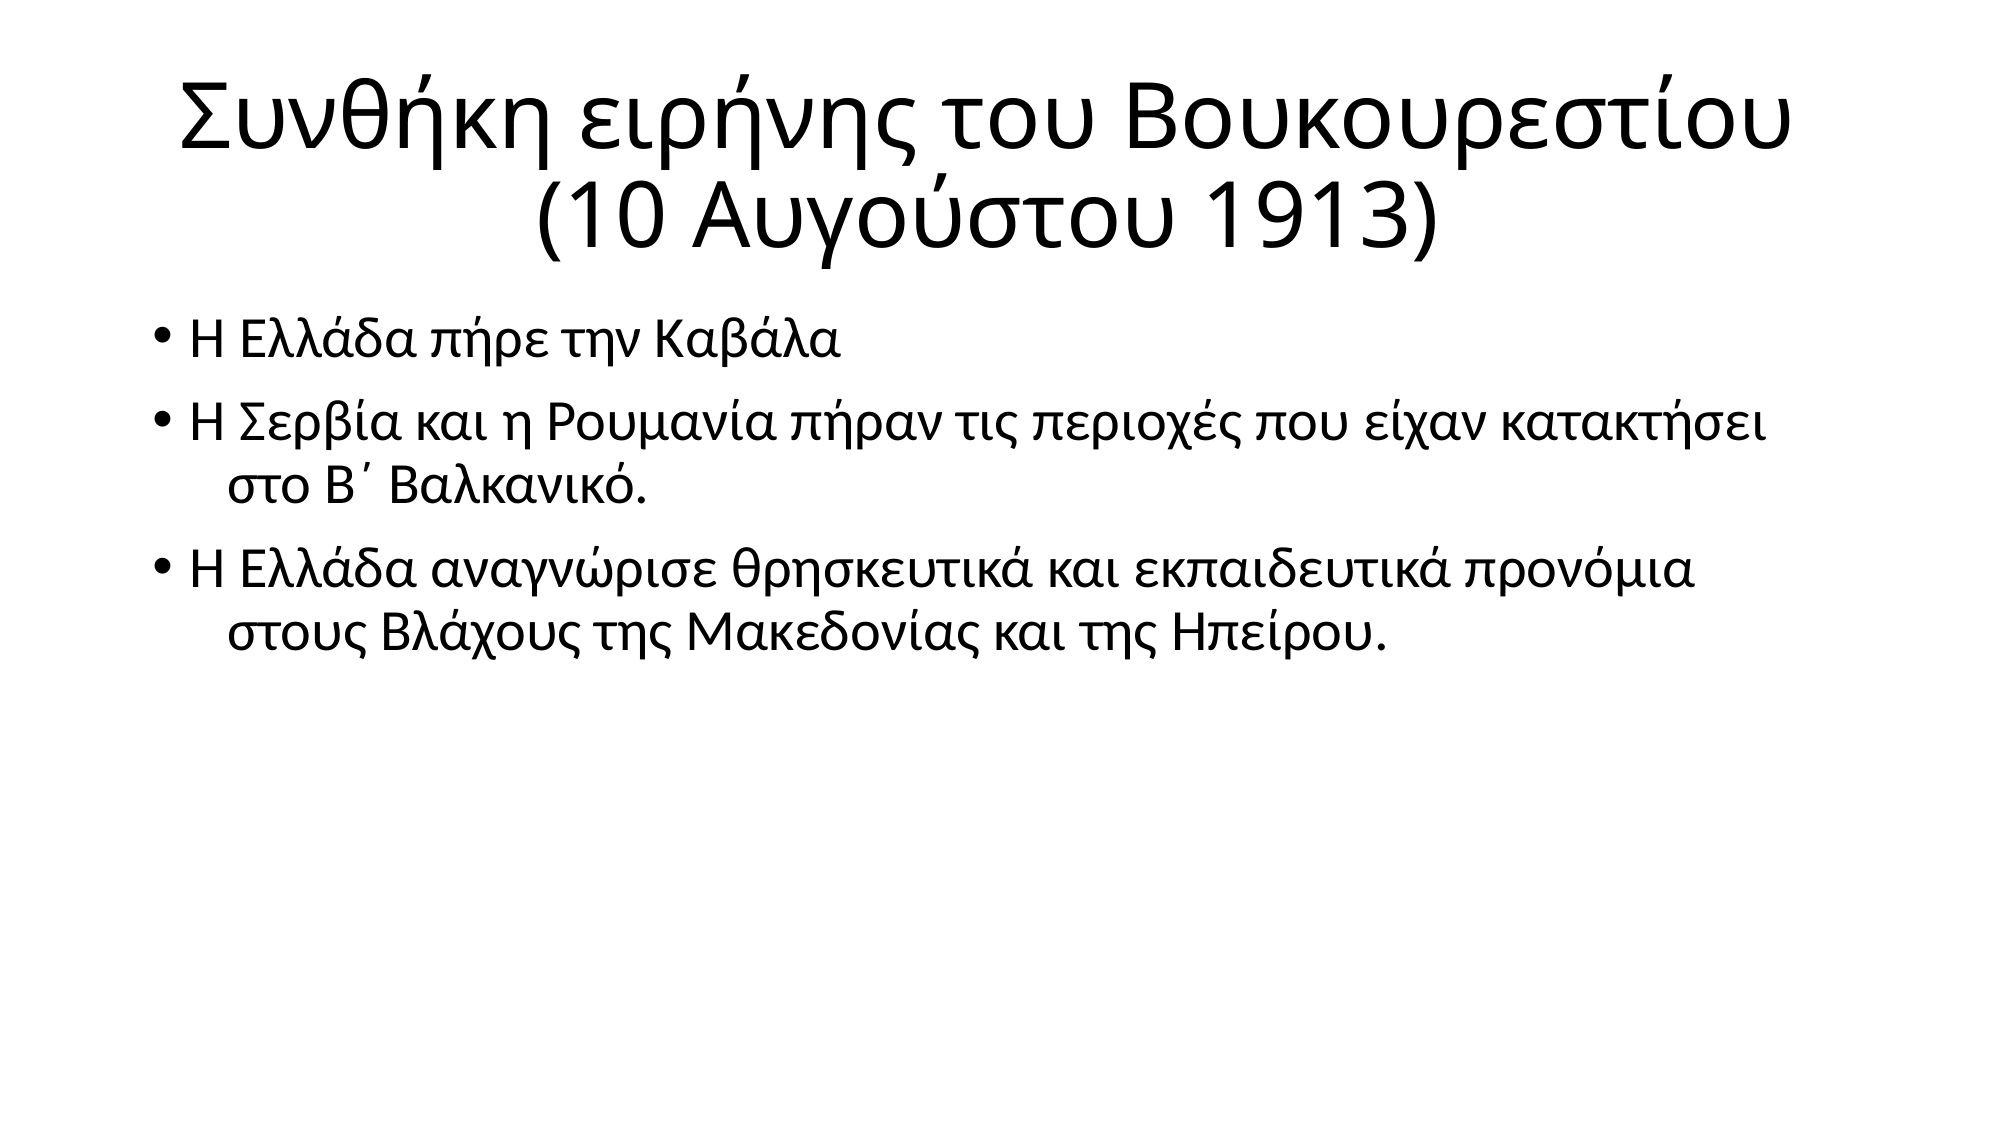

# Συνθήκη ειρήνης του Βουκουρεστίου (10 Αυγούστου 1913)
Η Ελλάδα πήρε την Καβάλα
Η Σερβία και η Ρουμανία πήραν τις περιοχές που είχαν κατακτήσει στο Β΄ Βαλκανικό.
Η Ελλάδα αναγνώρισε θρησκευτικά και εκπαιδευτικά προνόμια στους Βλάχους της Μακεδονίας και της Ηπείρου.